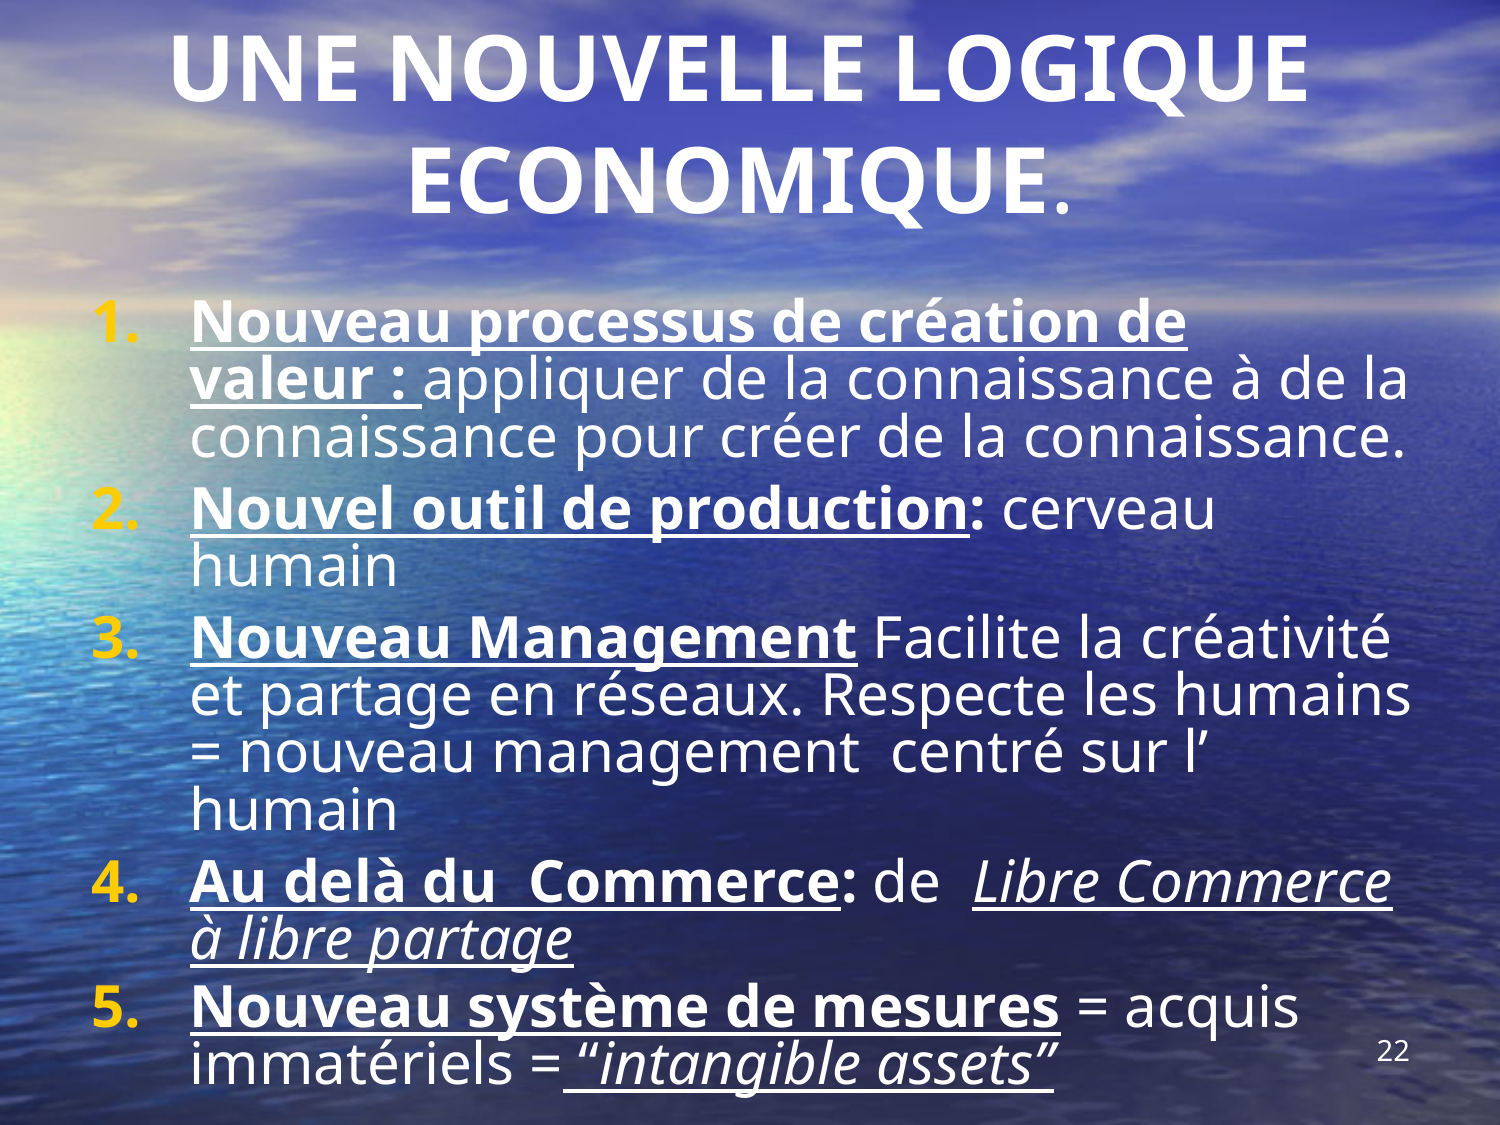

UNE NOUVELLE LOGIQUE ECONOMIQUE.
Nouveau processus de création de valeur : appliquer de la connaissance à de la connaissance pour créer de la connaissance.
Nouvel outil de production: cerveau humain
Nouveau Management Facilite la créativité et partage en réseaux. Respecte les humains = nouveau management centré sur l’ humain
Au delà du Commerce: de Libre Commerce à libre partage
Nouveau système de mesures = acquis immatériels = “intangible assets”